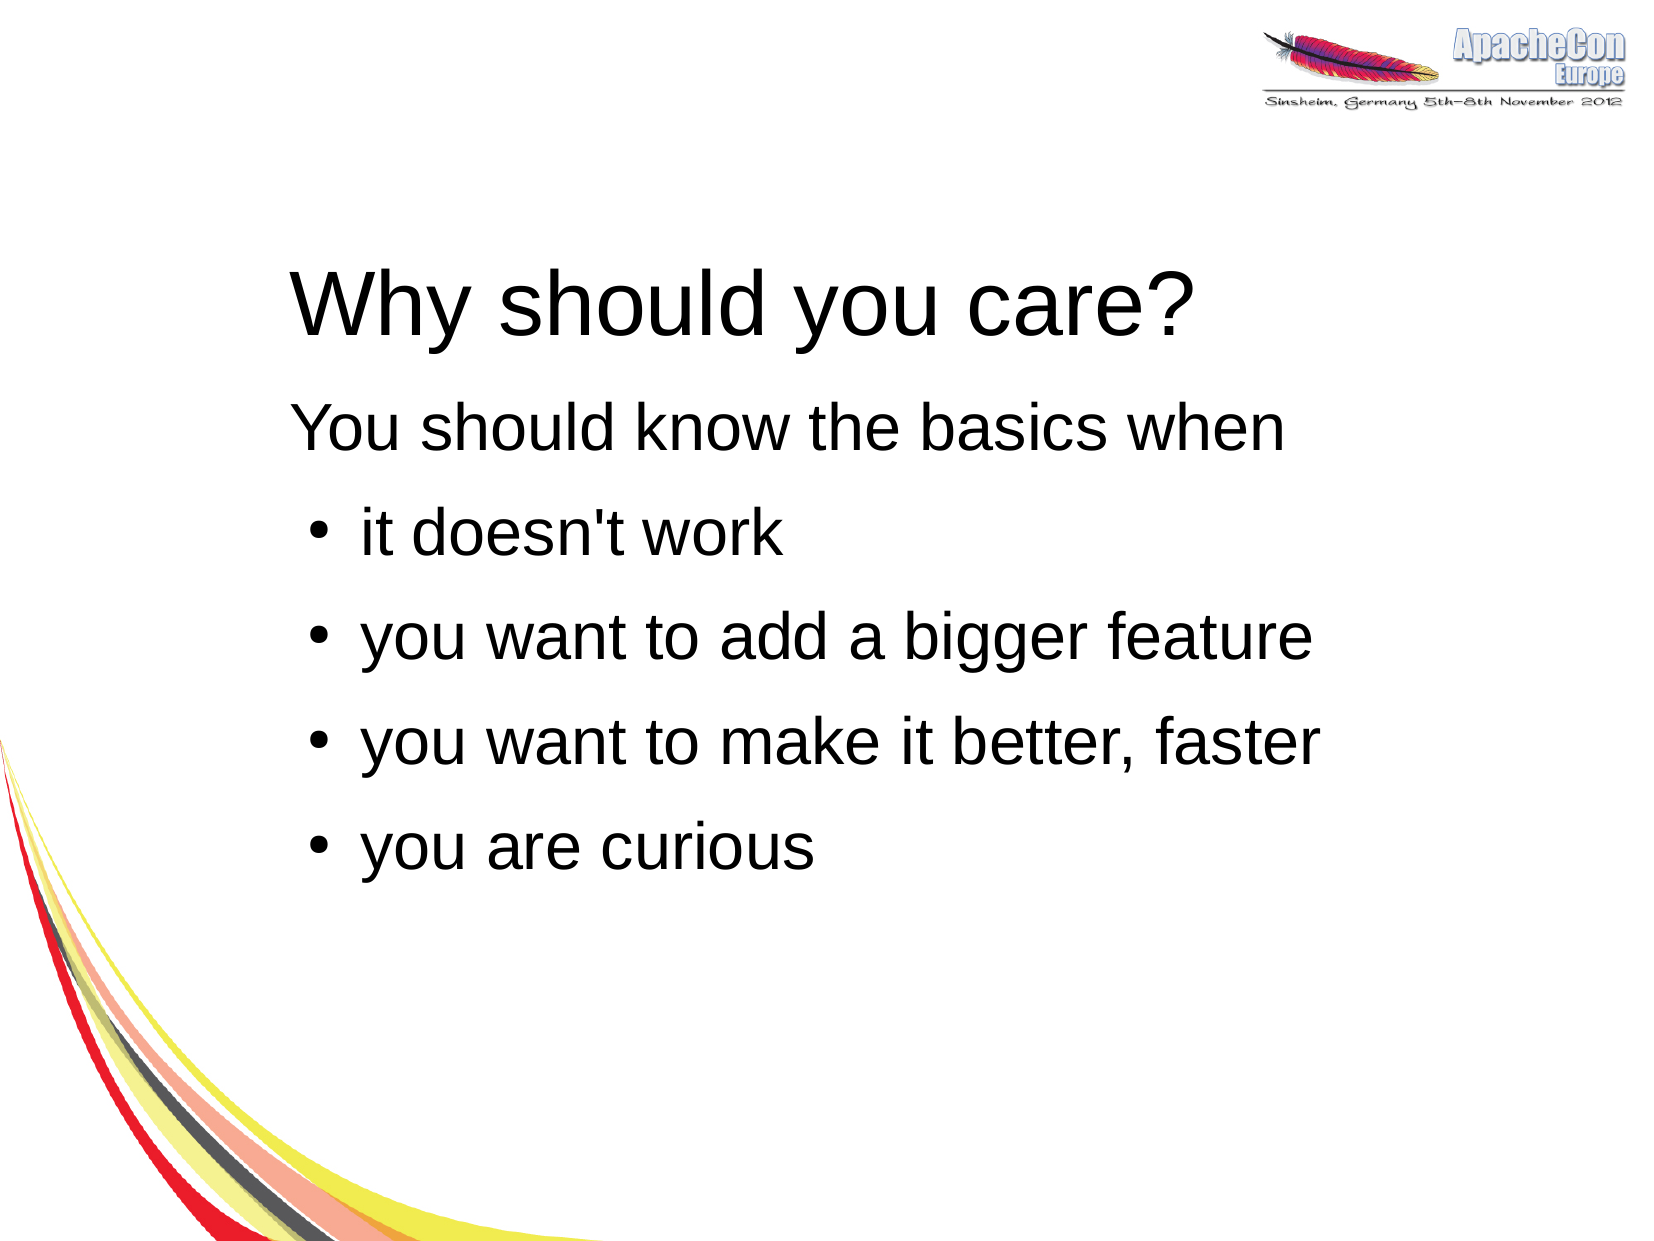

# Why should you care?
You should know the basics when
it doesn't work
you want to add a bigger feature
you want to make it better, faster
you are curious